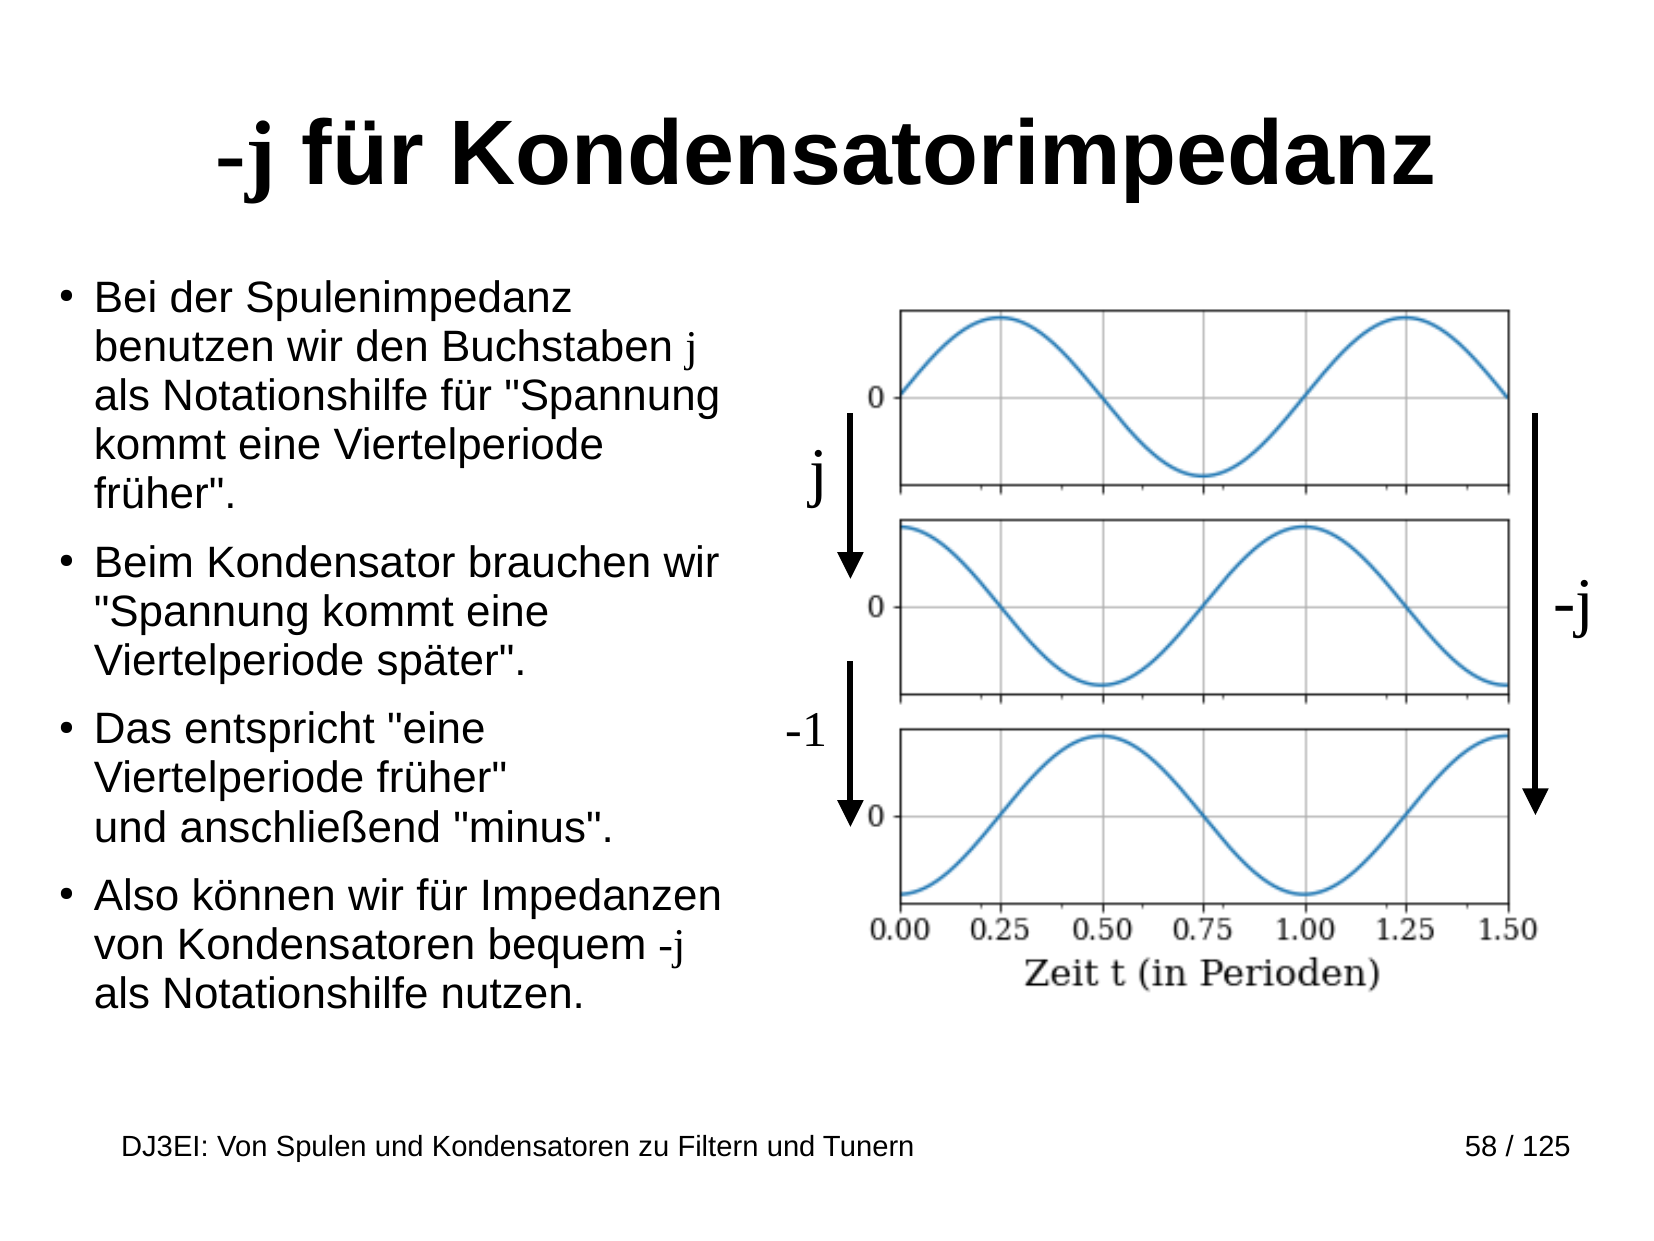

# -j für Kondensatorimpedanz
Bei der Spulenimpedanz benutzen wir den Buchstaben j als Notationshilfe für "Spannung kommt eine Viertelperiode früher".
Beim Kondensator brauchen wir "Spannung kommt eine Viertelperiode später".
Das entspricht "eine Viertelperiode früher"
und anschließend "minus".
Also können wir für Impedanzen von Kondensatoren bequem -j als Notationshilfe nutzen.
j
-j
-1